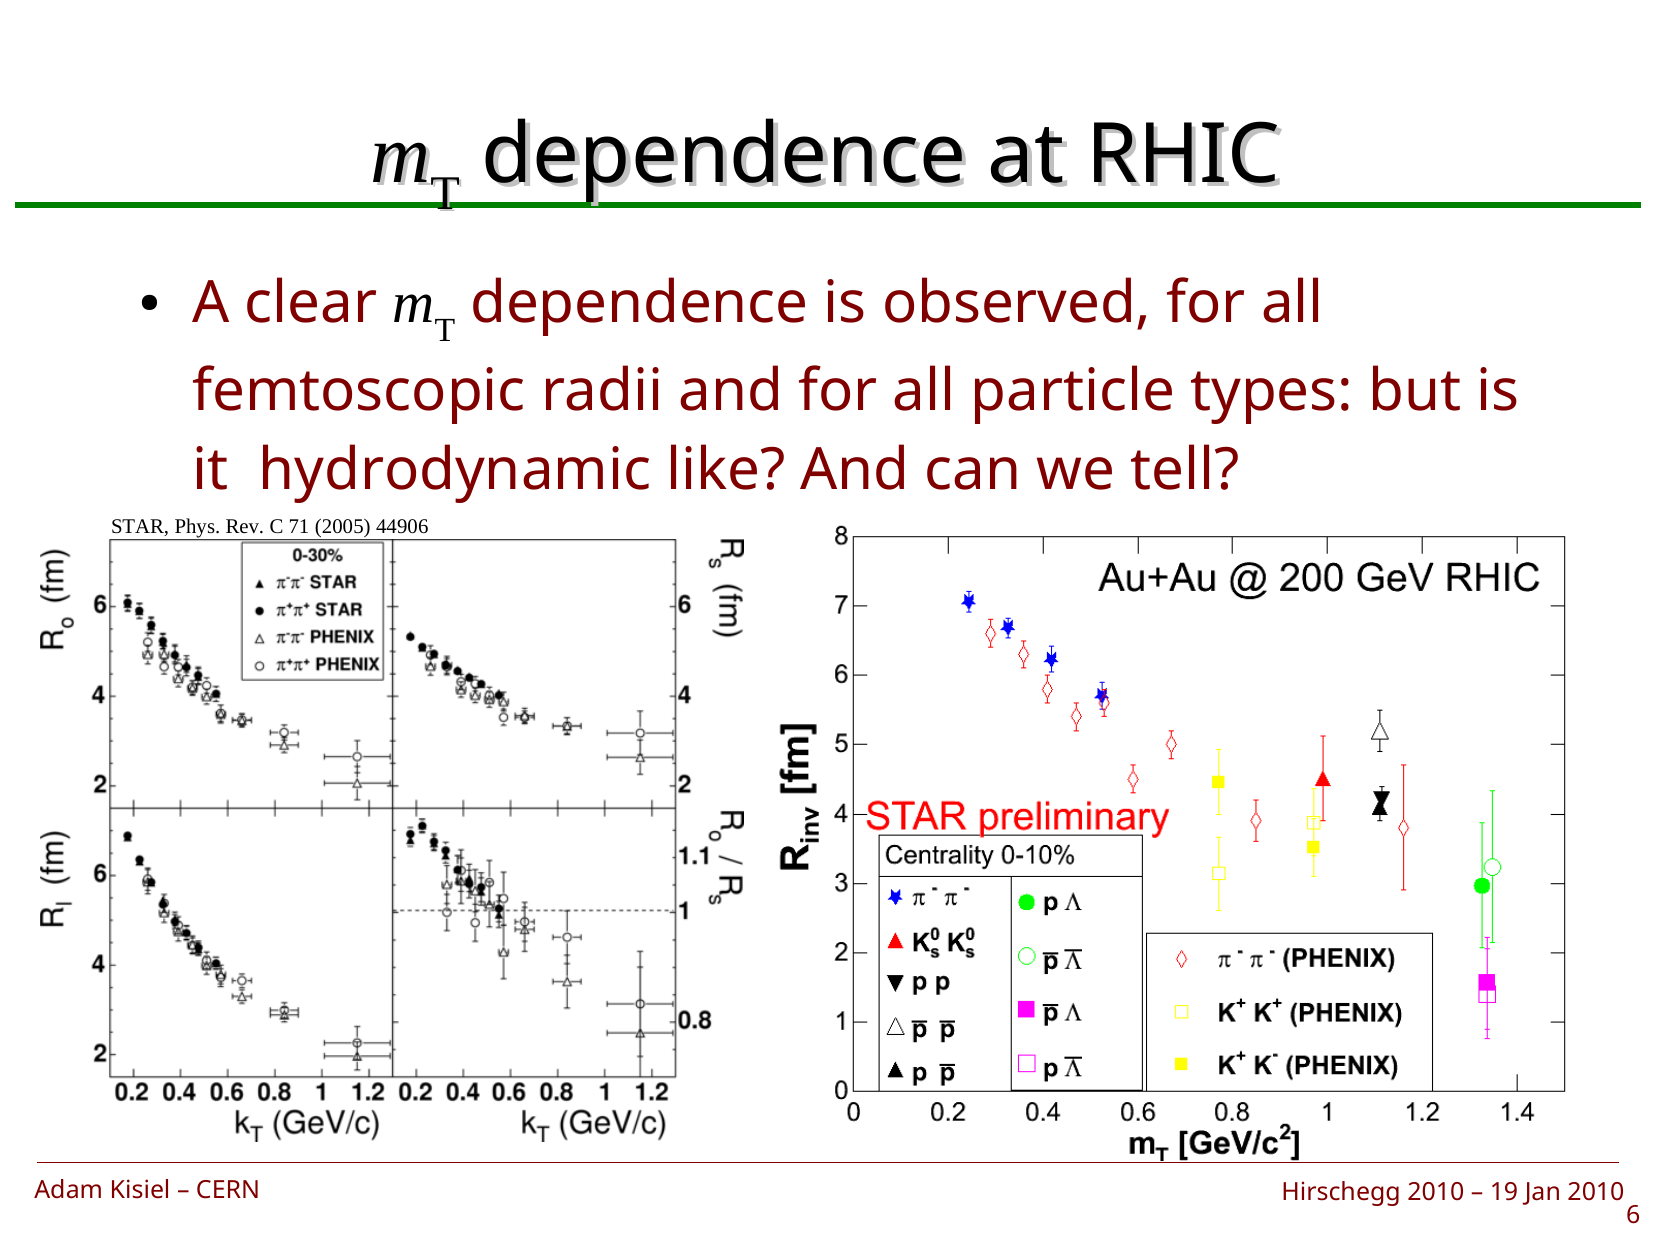

# mT dependence at RHIC
A clear mT dependence is observed, for all femtoscopic radii and for all particle types: but is it hydrodynamic like? And can we tell?
STAR, Phys. Rev. C 71 (2005) 44906